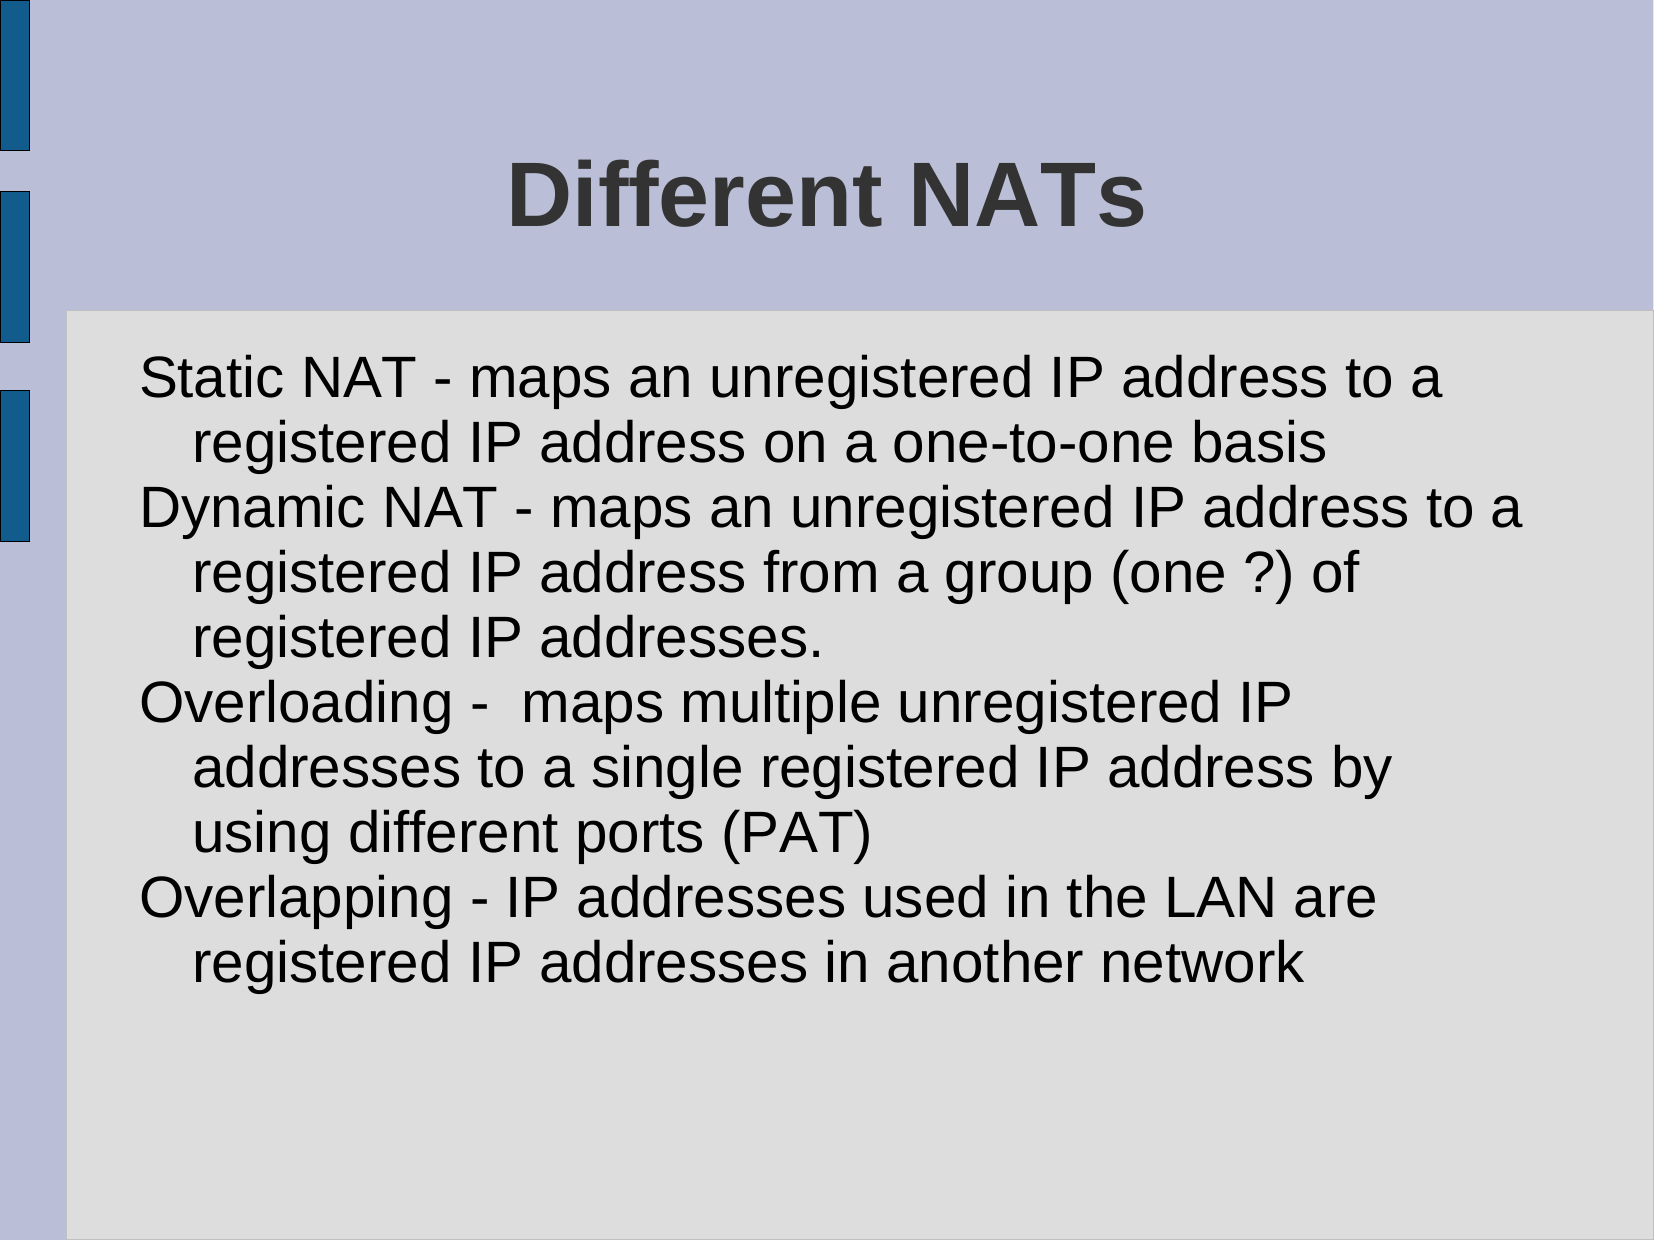

# Different NATs
Static NAT - maps an unregistered IP address to a registered IP address on a one-to-one basis
Dynamic NAT - maps an unregistered IP address to a registered IP address from a group (one ?) of registered IP addresses.
Overloading - maps multiple unregistered IP addresses to a single registered IP address by using different ports (PAT)
Overlapping - IP addresses used in the LAN are registered IP addresses in another network